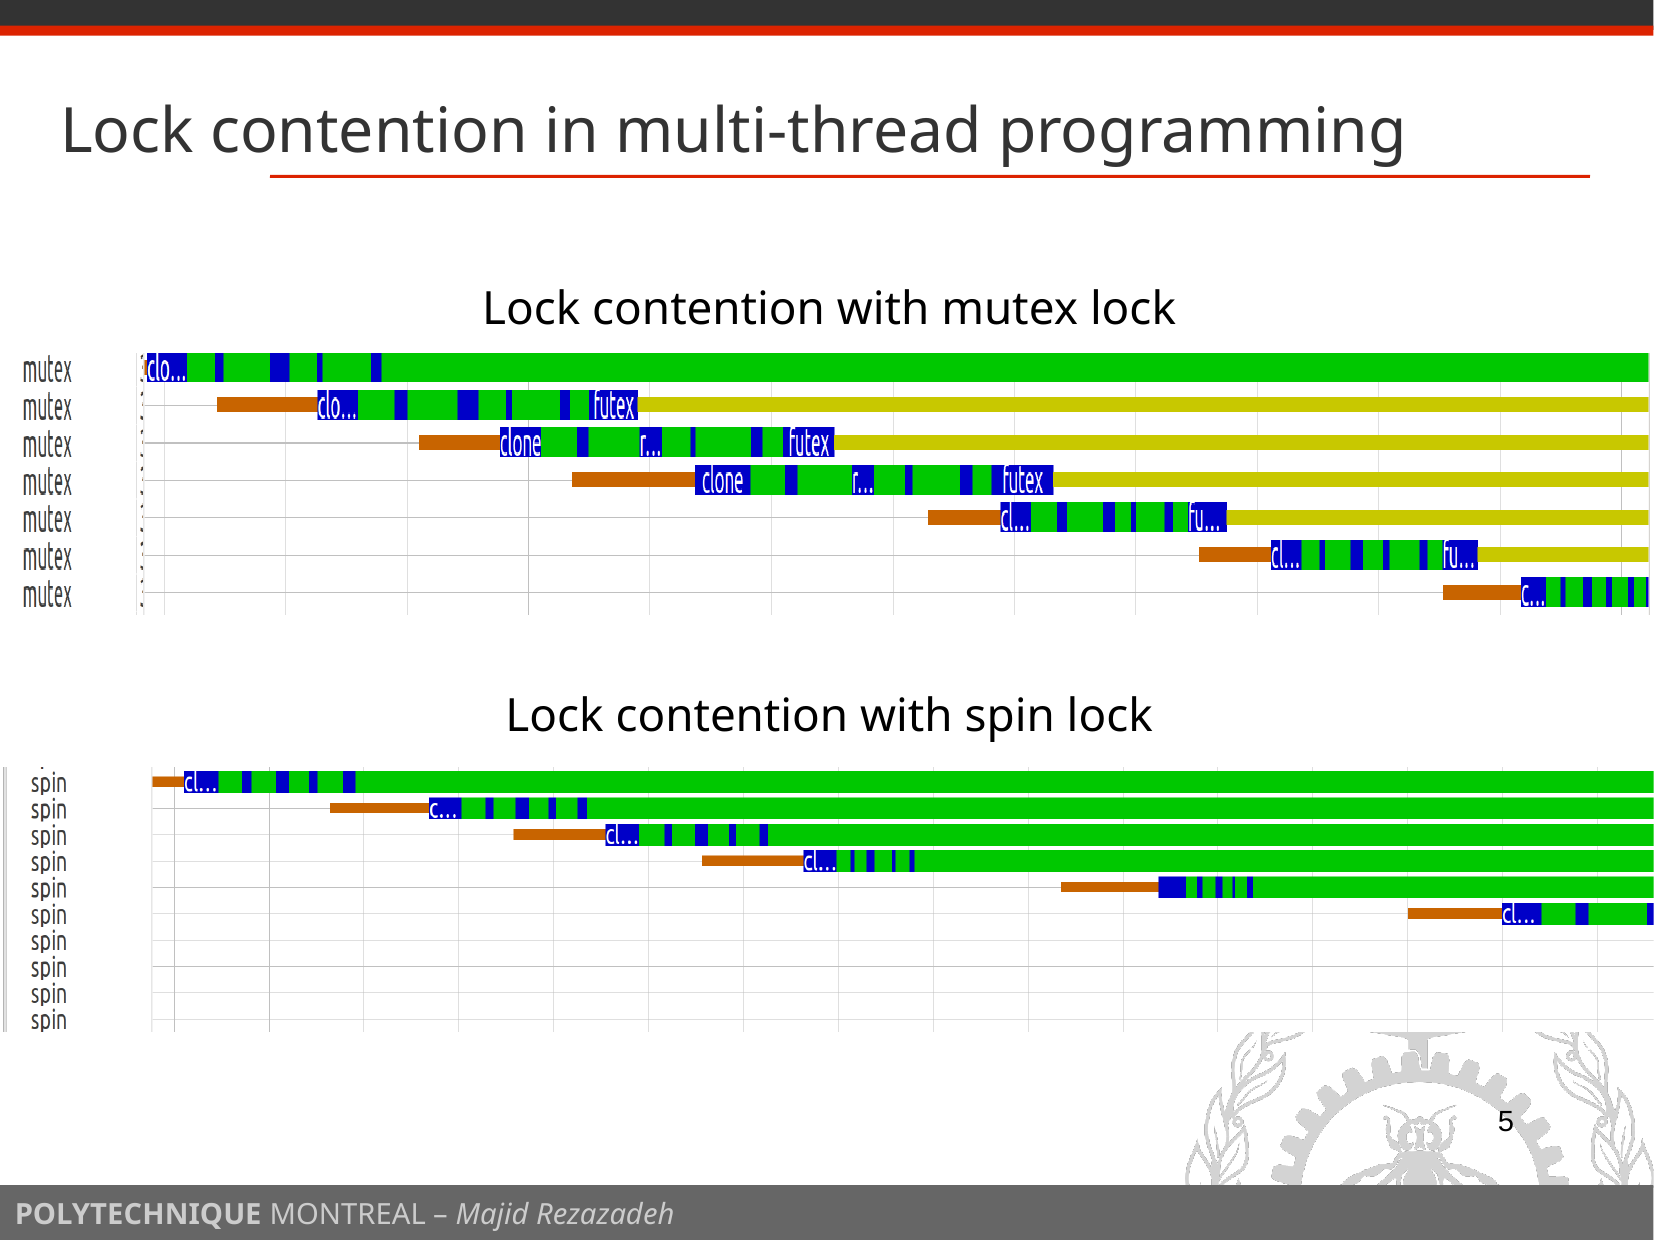

Lock contention with mutex lock
Lock contention in multi-thread programming
Lock contention with spin lock
5
POLYTECHNIQUE MONTREAL – Majid Rezazadeh